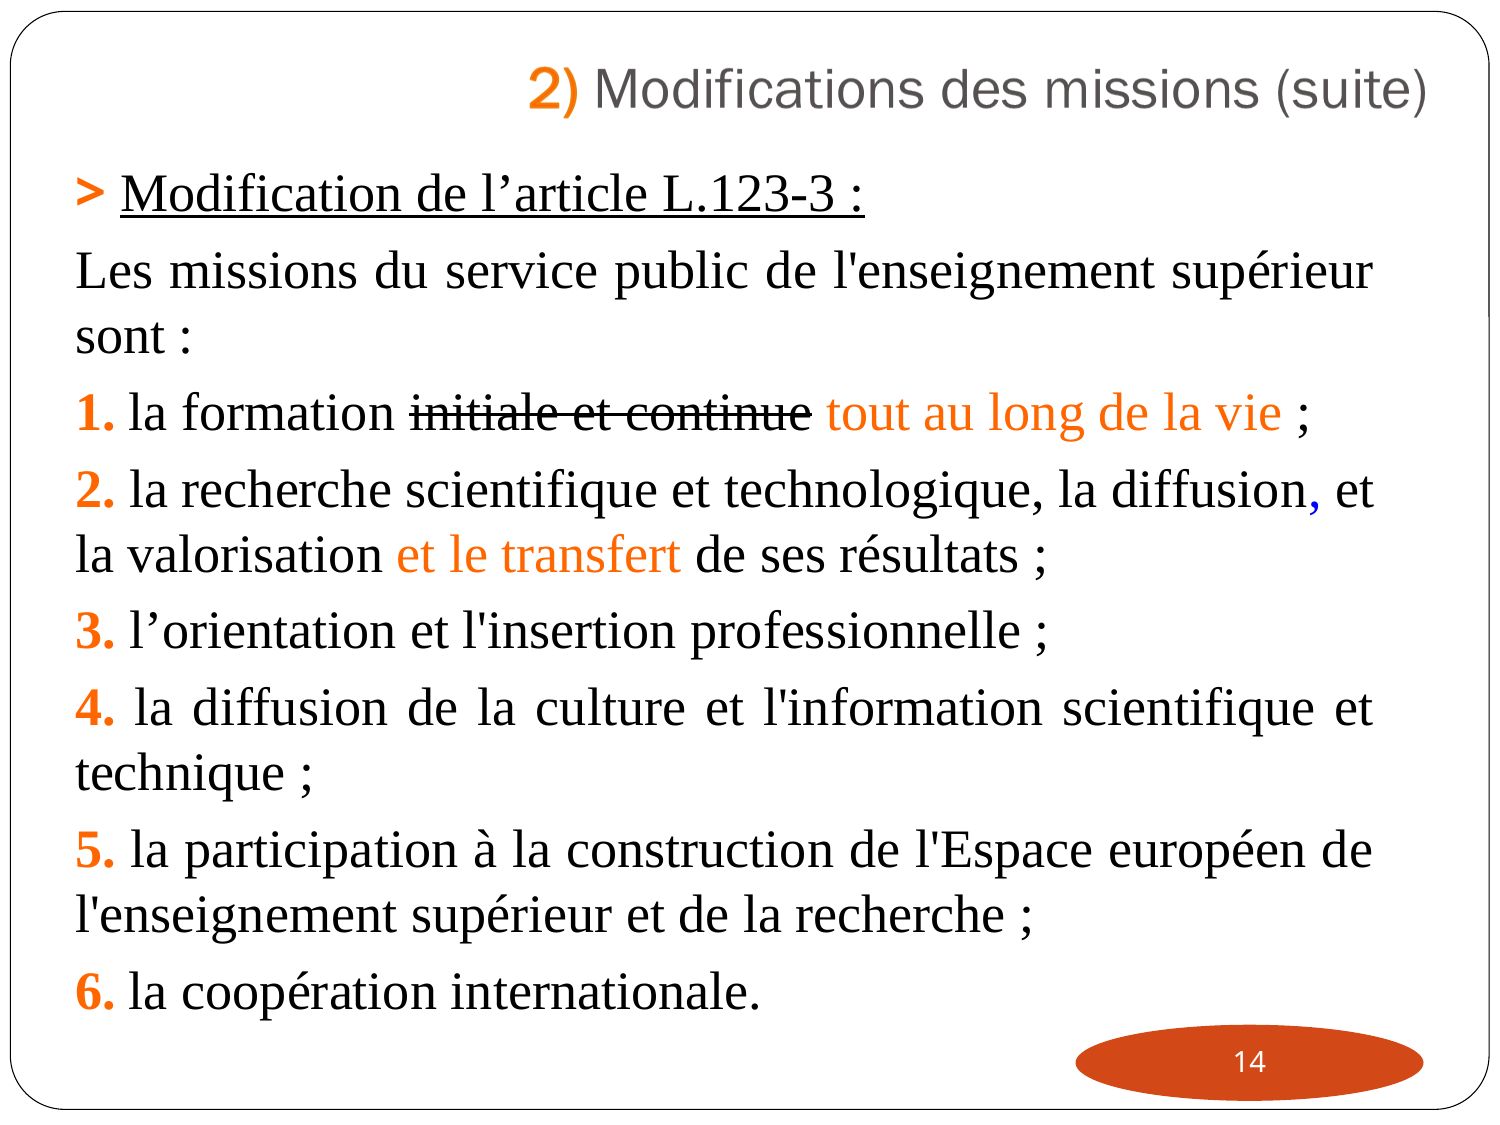

> Modification de l’article L.123-3 :
Les missions du service public de l'enseignement supérieur sont :
1. la formation initiale et continue tout au long de la vie ;
2. la recherche scientifique et technologique, la diffusion, et la valorisation et le transfert de ses résultats ;
3. l’orientation et l'insertion professionnelle ;
4. la diffusion de la culture et l'information scientifique et technique ;
5. la participation à la construction de l'Espace européen de l'enseignement supérieur et de la recherche ;
6. la coopération internationale.